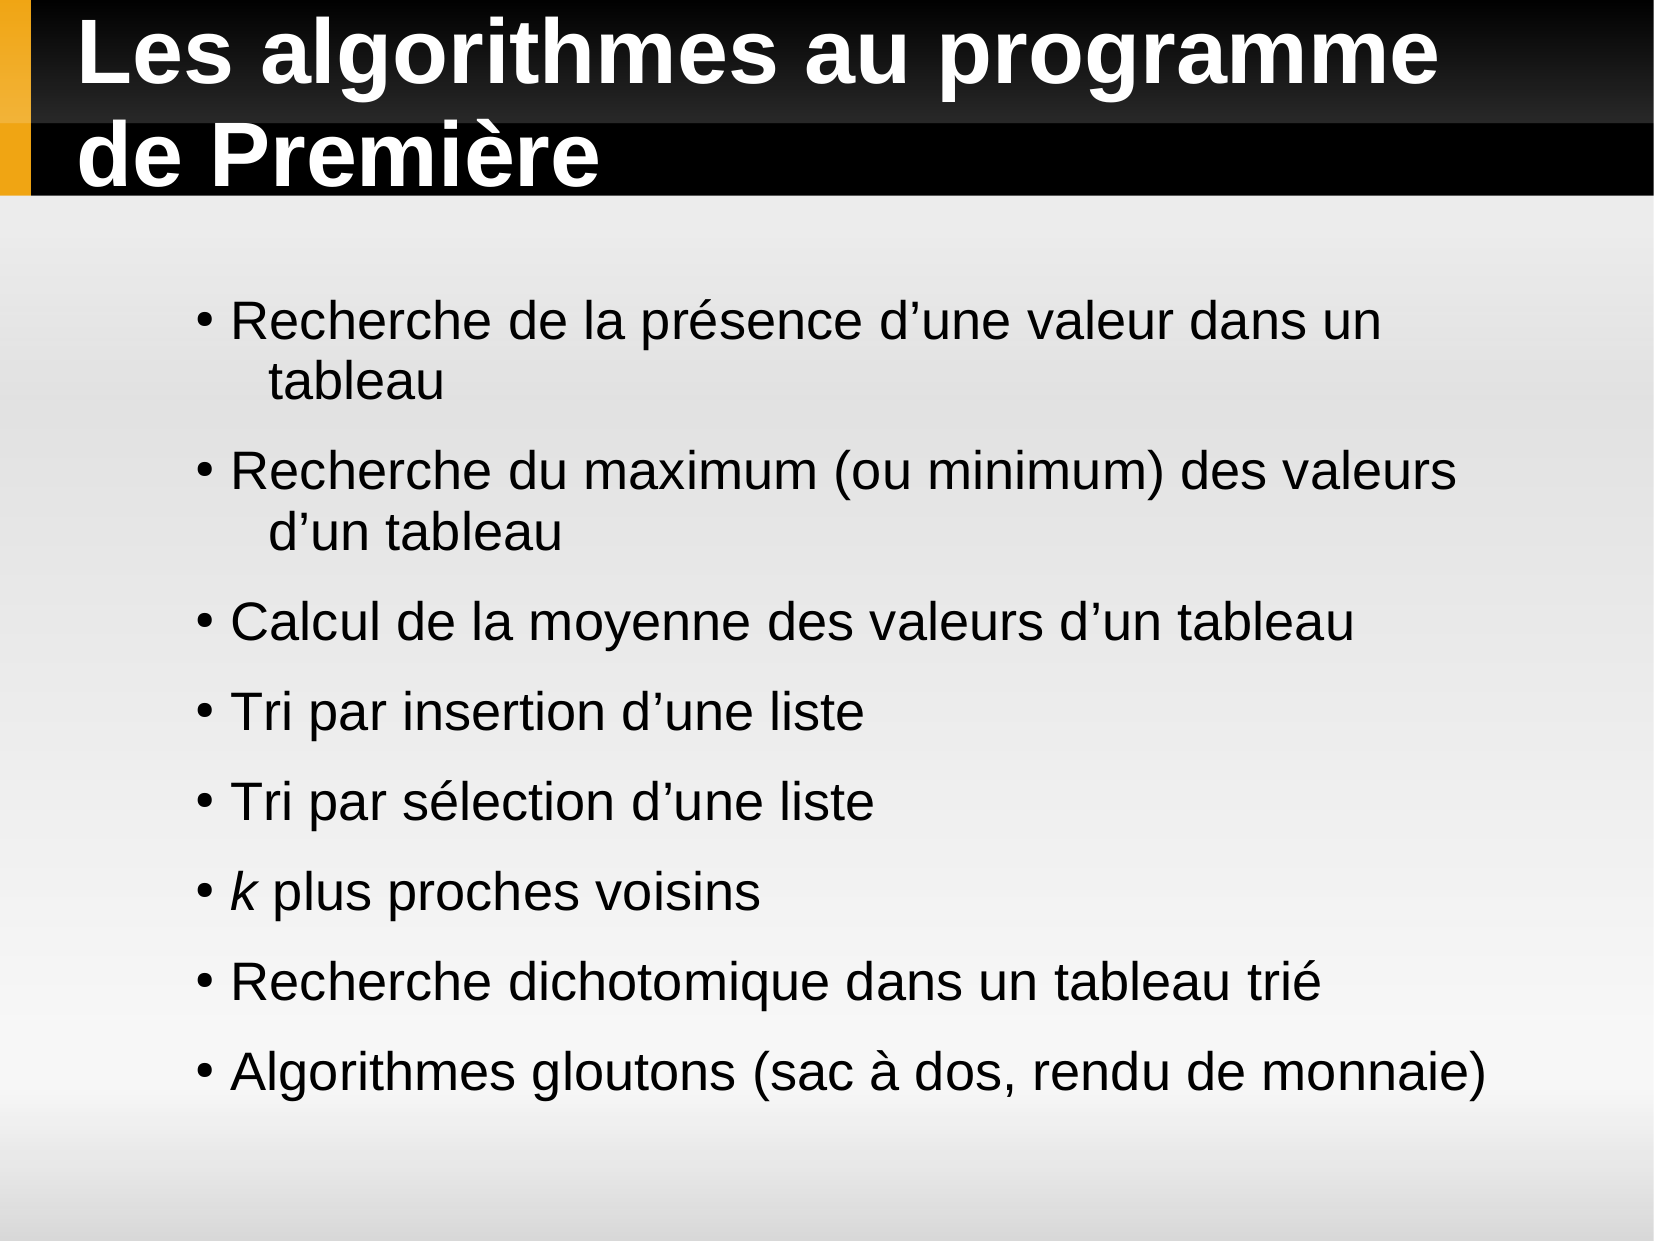

# Les algorithmes au programme de Première
Recherche de la présence d’une valeur dans un tableau
Recherche du maximum (ou minimum) des valeurs d’un tableau
Calcul de la moyenne des valeurs d’un tableau
Tri par insertion d’une liste
Tri par sélection d’une liste
k plus proches voisins
Recherche dichotomique dans un tableau trié
Algorithmes gloutons (sac à dos, rendu de monnaie)